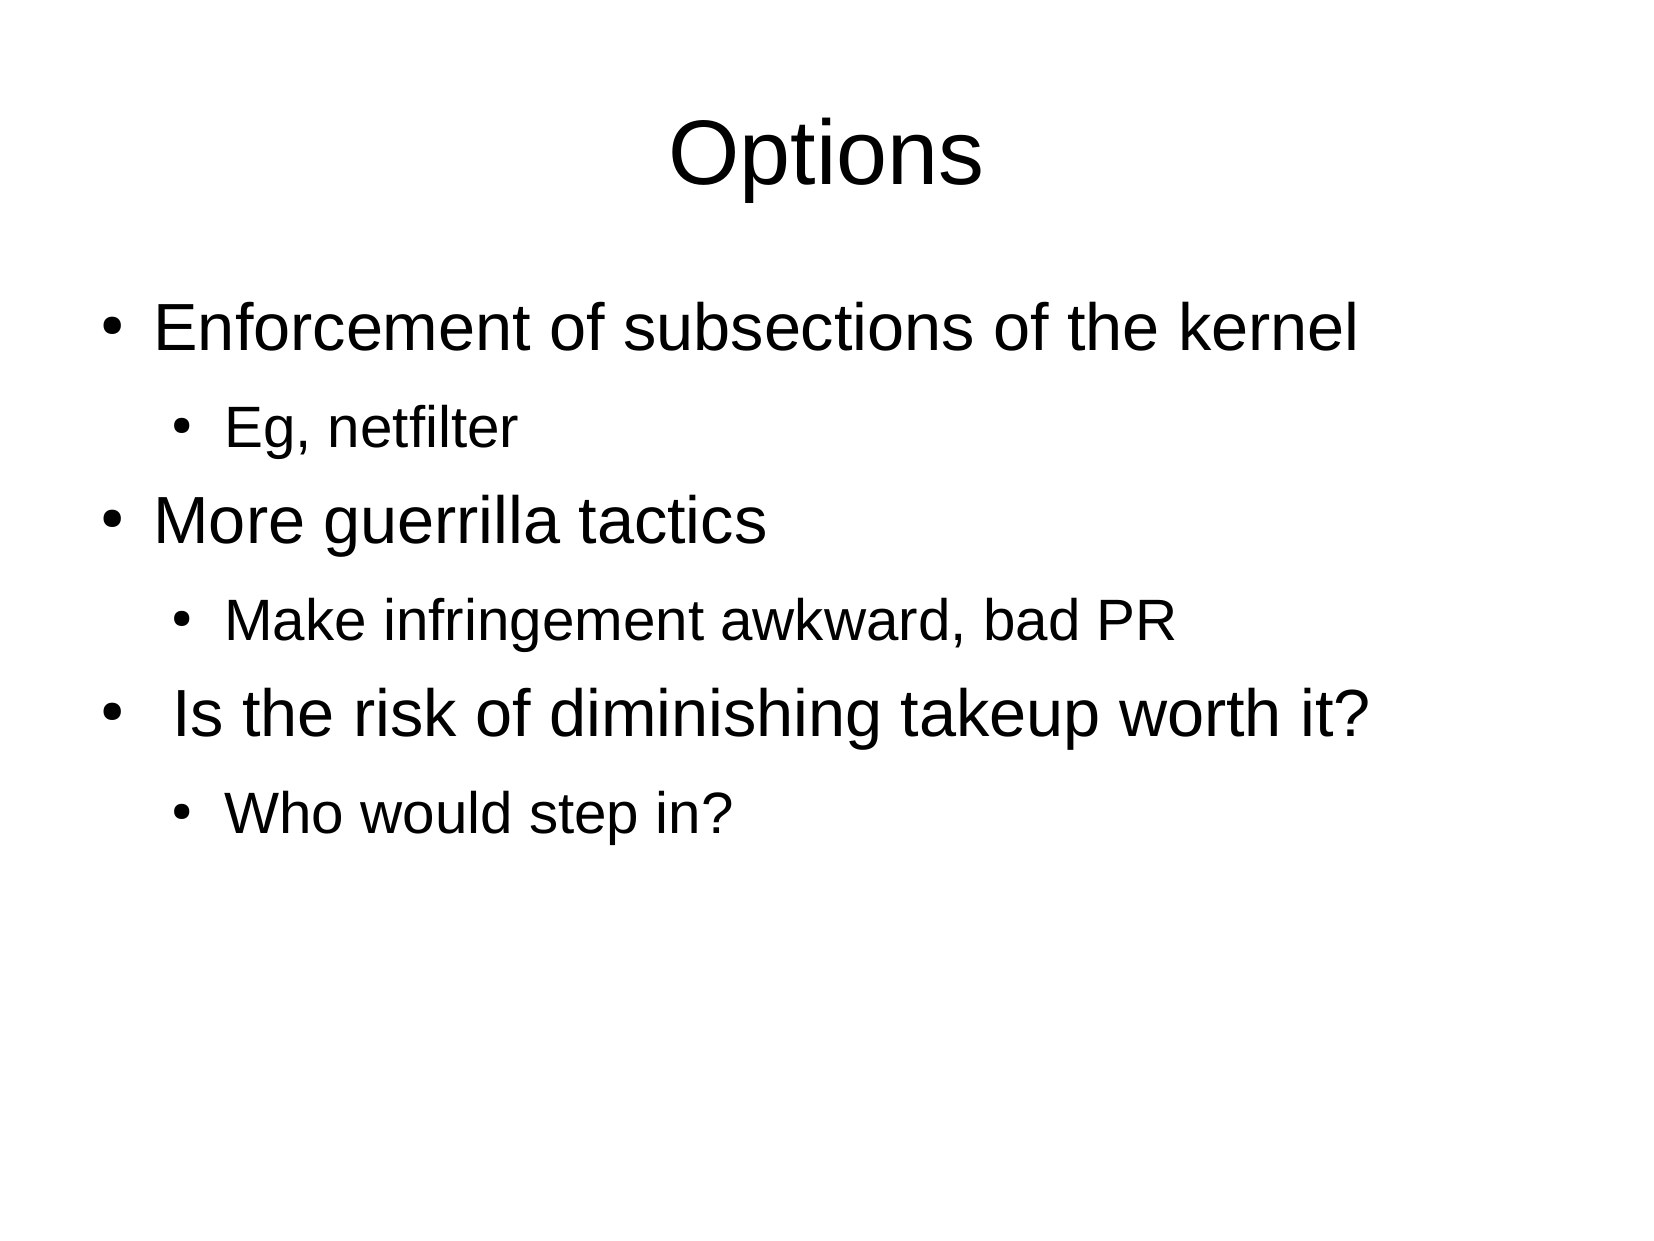

# Options
Enforcement of subsections of the kernel
Eg, netfilter
More guerrilla tactics
Make infringement awkward, bad PR
 Is the risk of diminishing takeup worth it?
Who would step in?